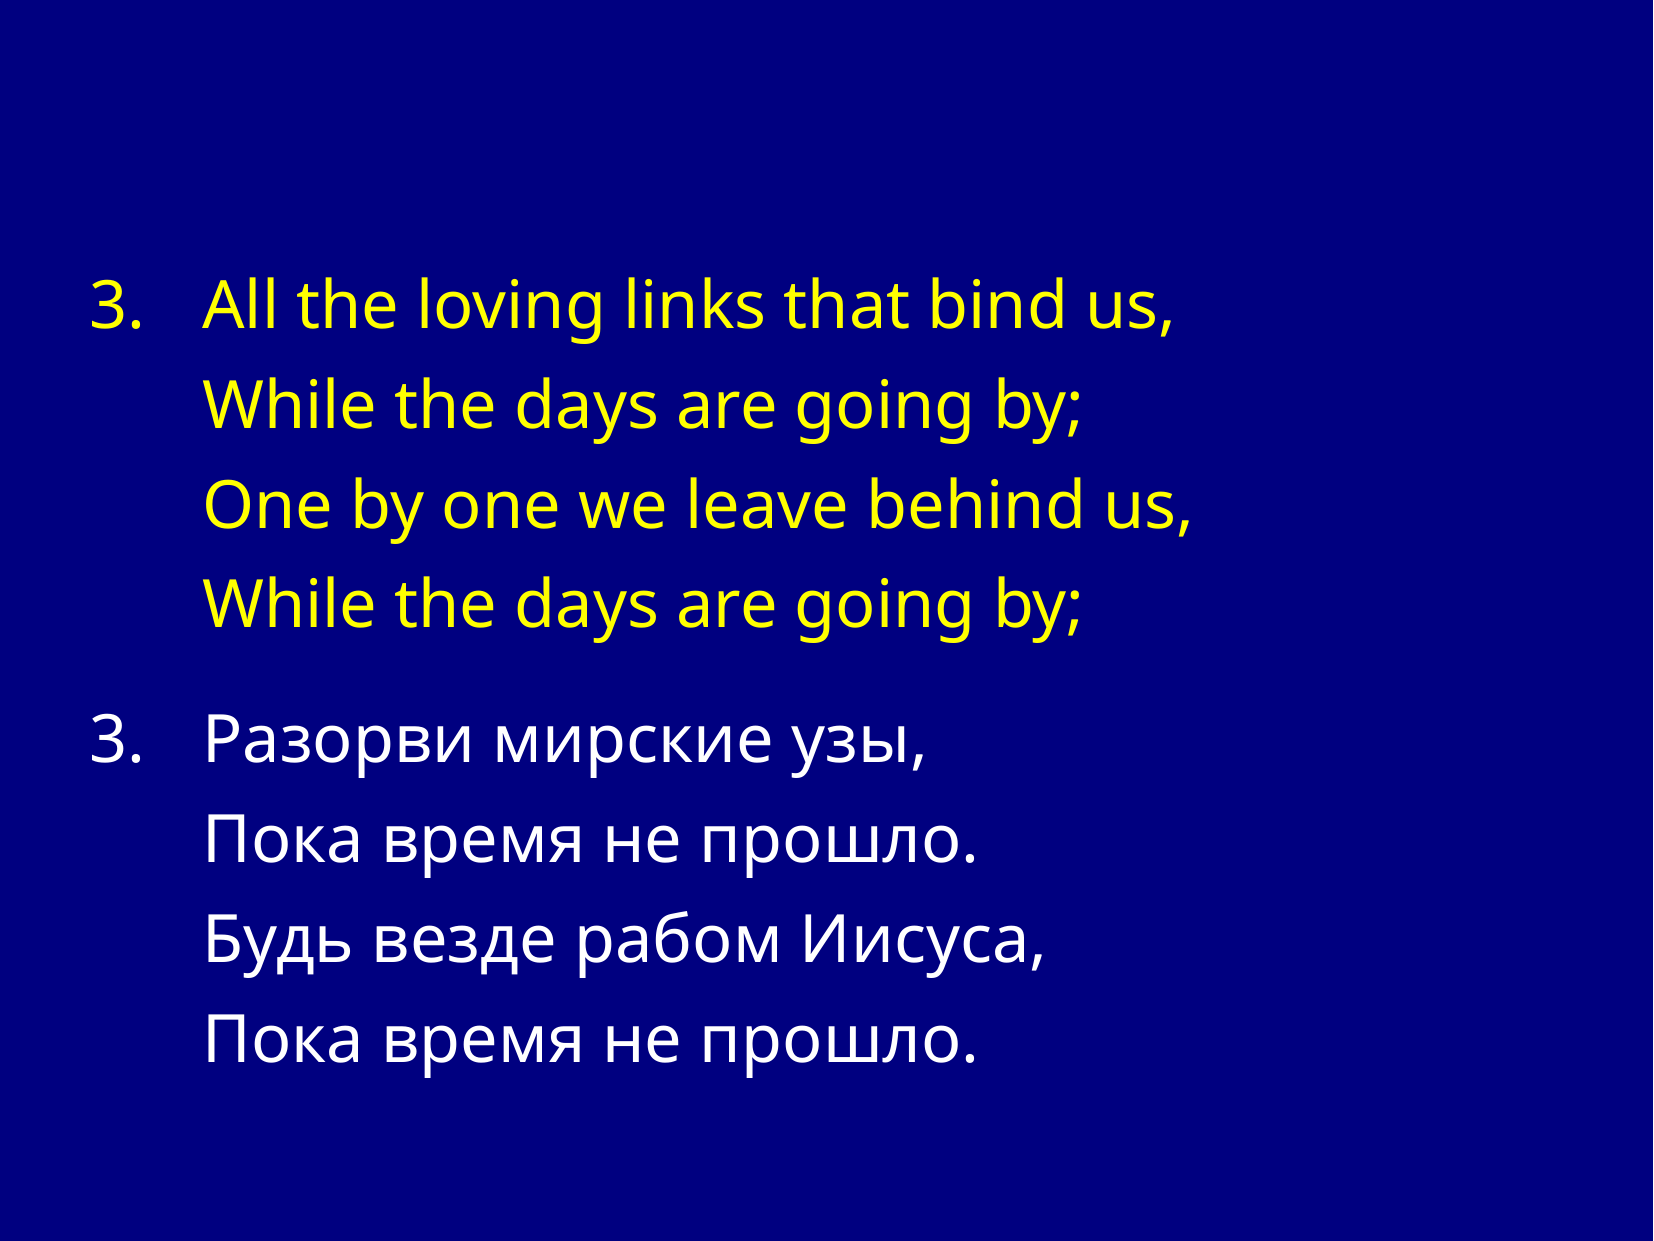

3.	All the loving links that bind us,
	While the days are going by;
	One by one we leave behind us,
	While the days are going by;
3.	Разорви мирские узы,
	Пока время не прошло.
	Будь везде рабом Иисуса,
	Пока время не прошло.